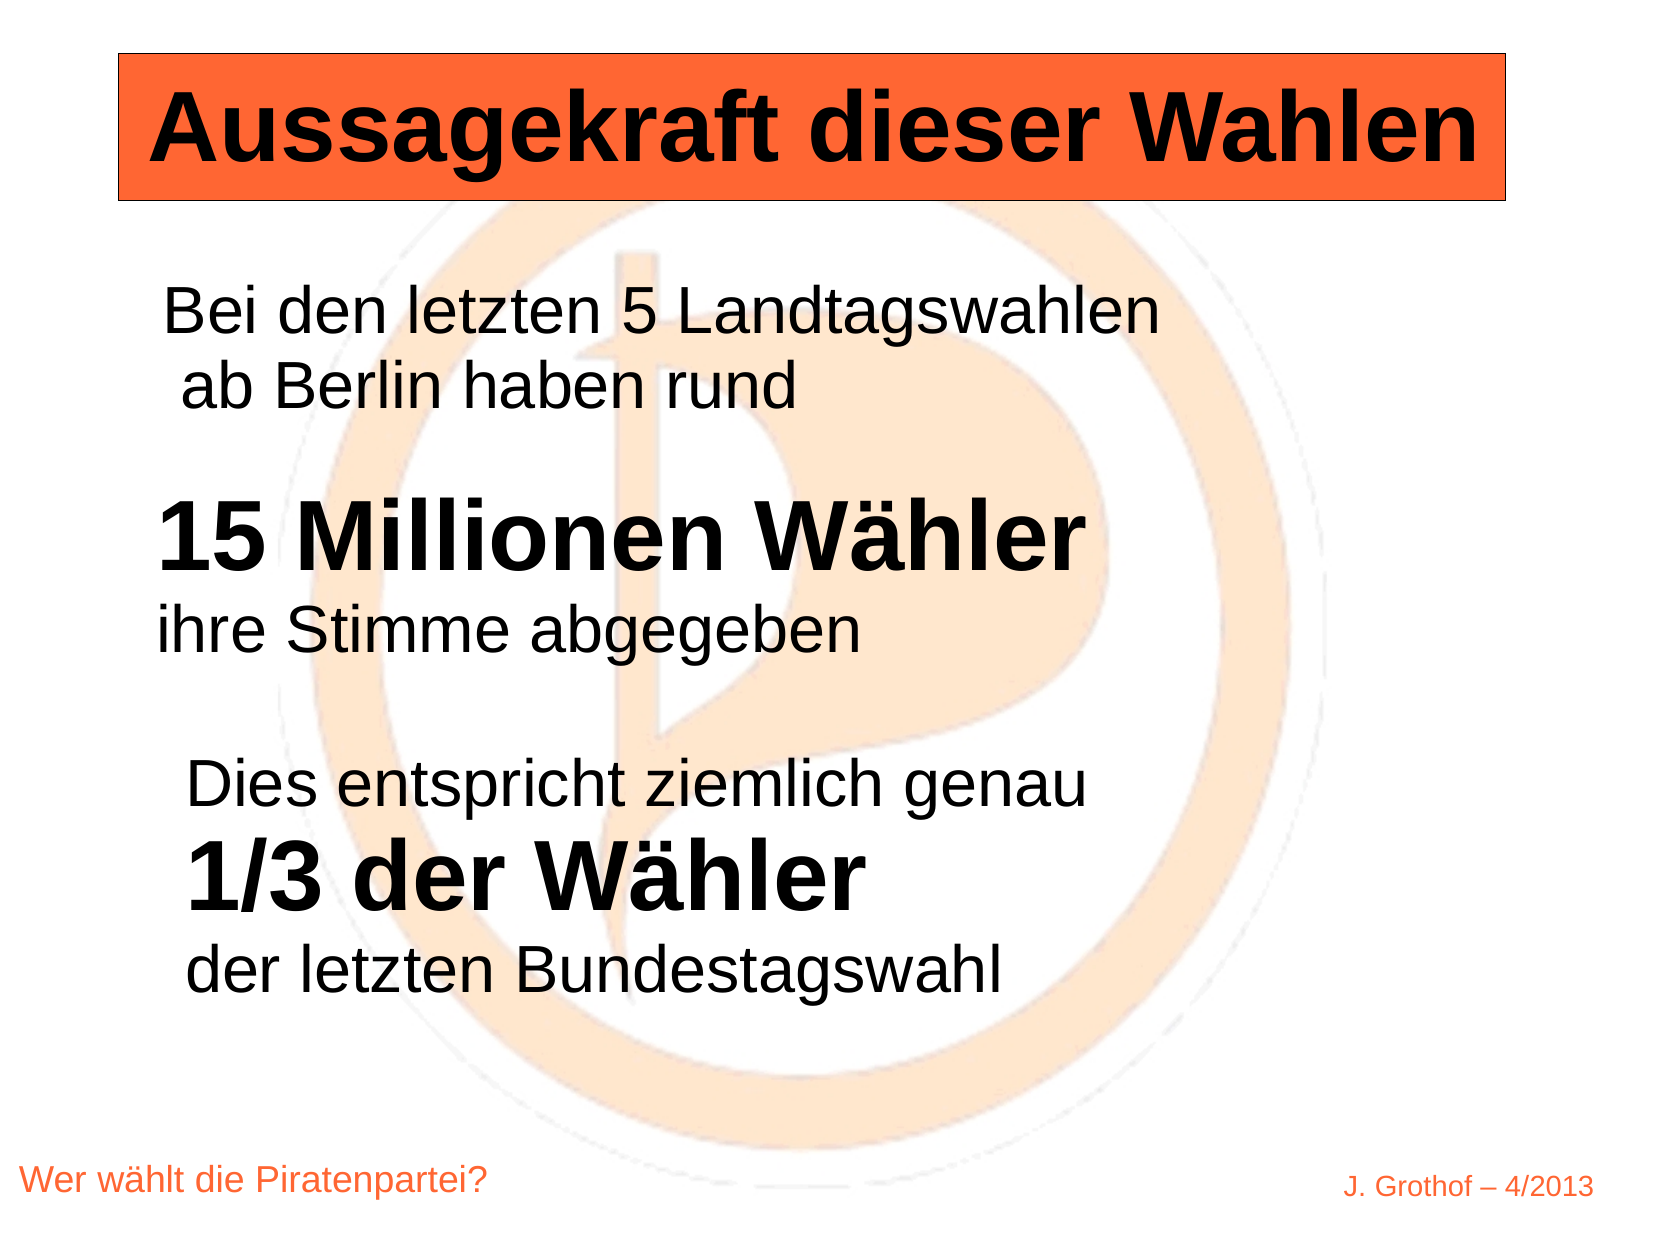

Aussagekraft dieser Wahlen
Bei den letzten 5 Landtagswahlen
 ab Berlin haben rund
15 Millionen Wähler
ihre Stimme abgegeben
Dies entspricht ziemlich genau
1/3 der Wähler
der letzten Bundestagswahl
Wer wählt die Piratenpartei?